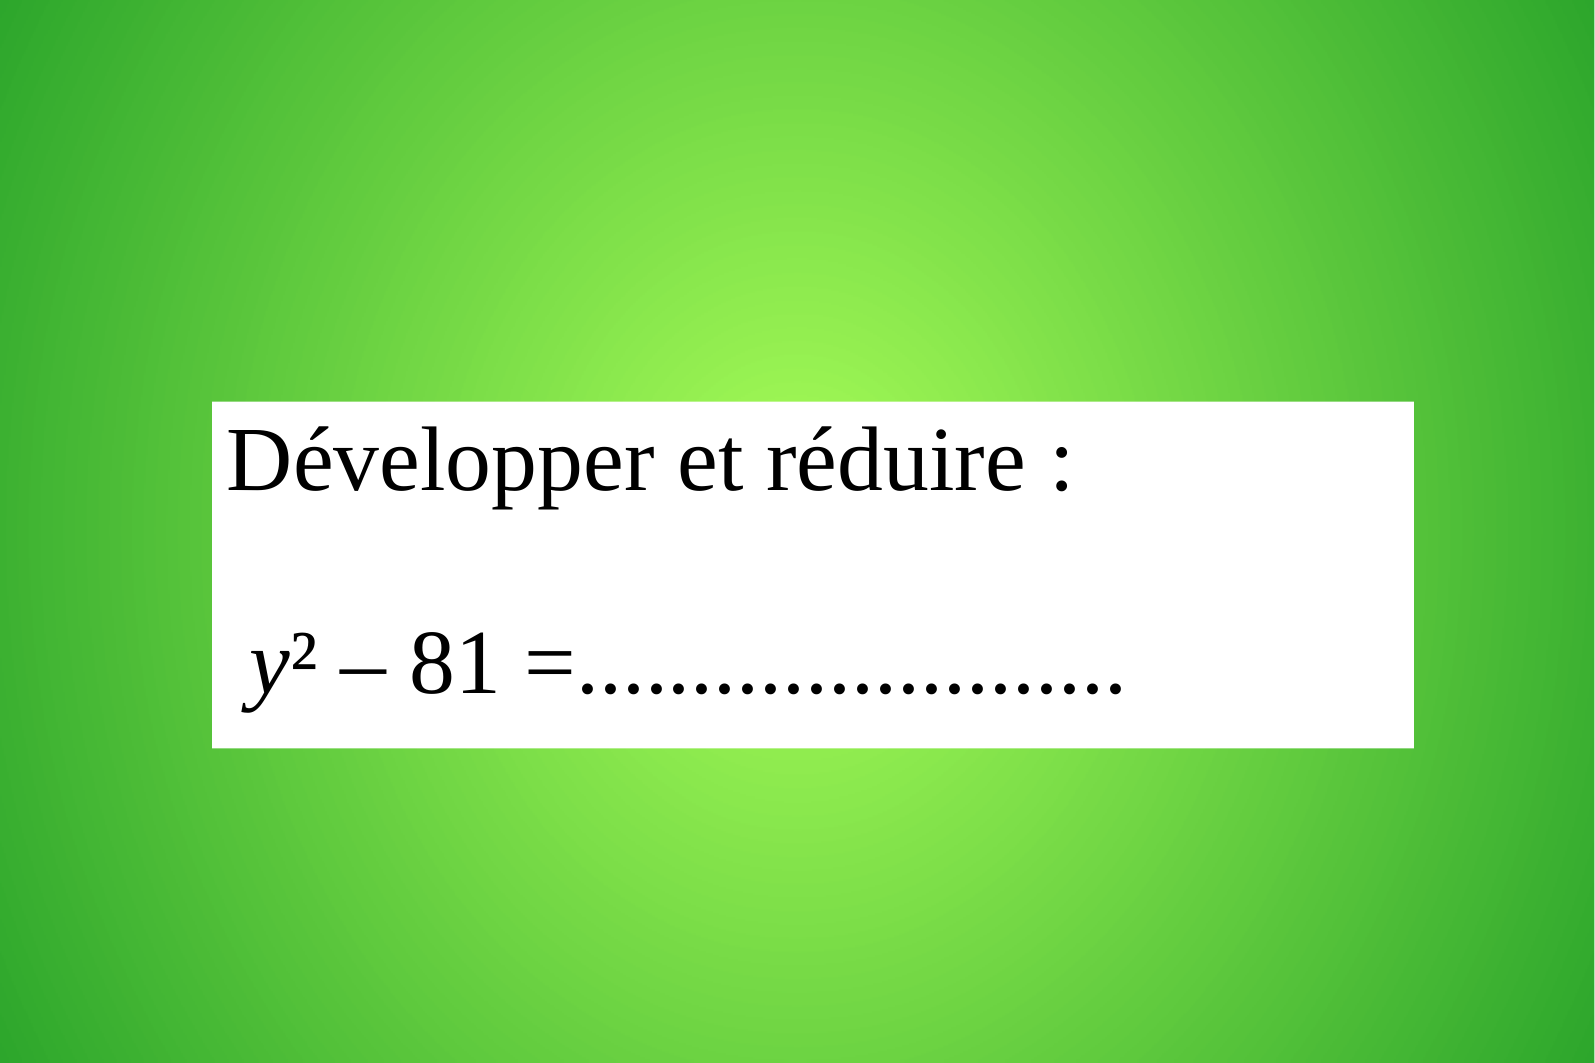

Développer et réduire :
 y² – 81 =........................